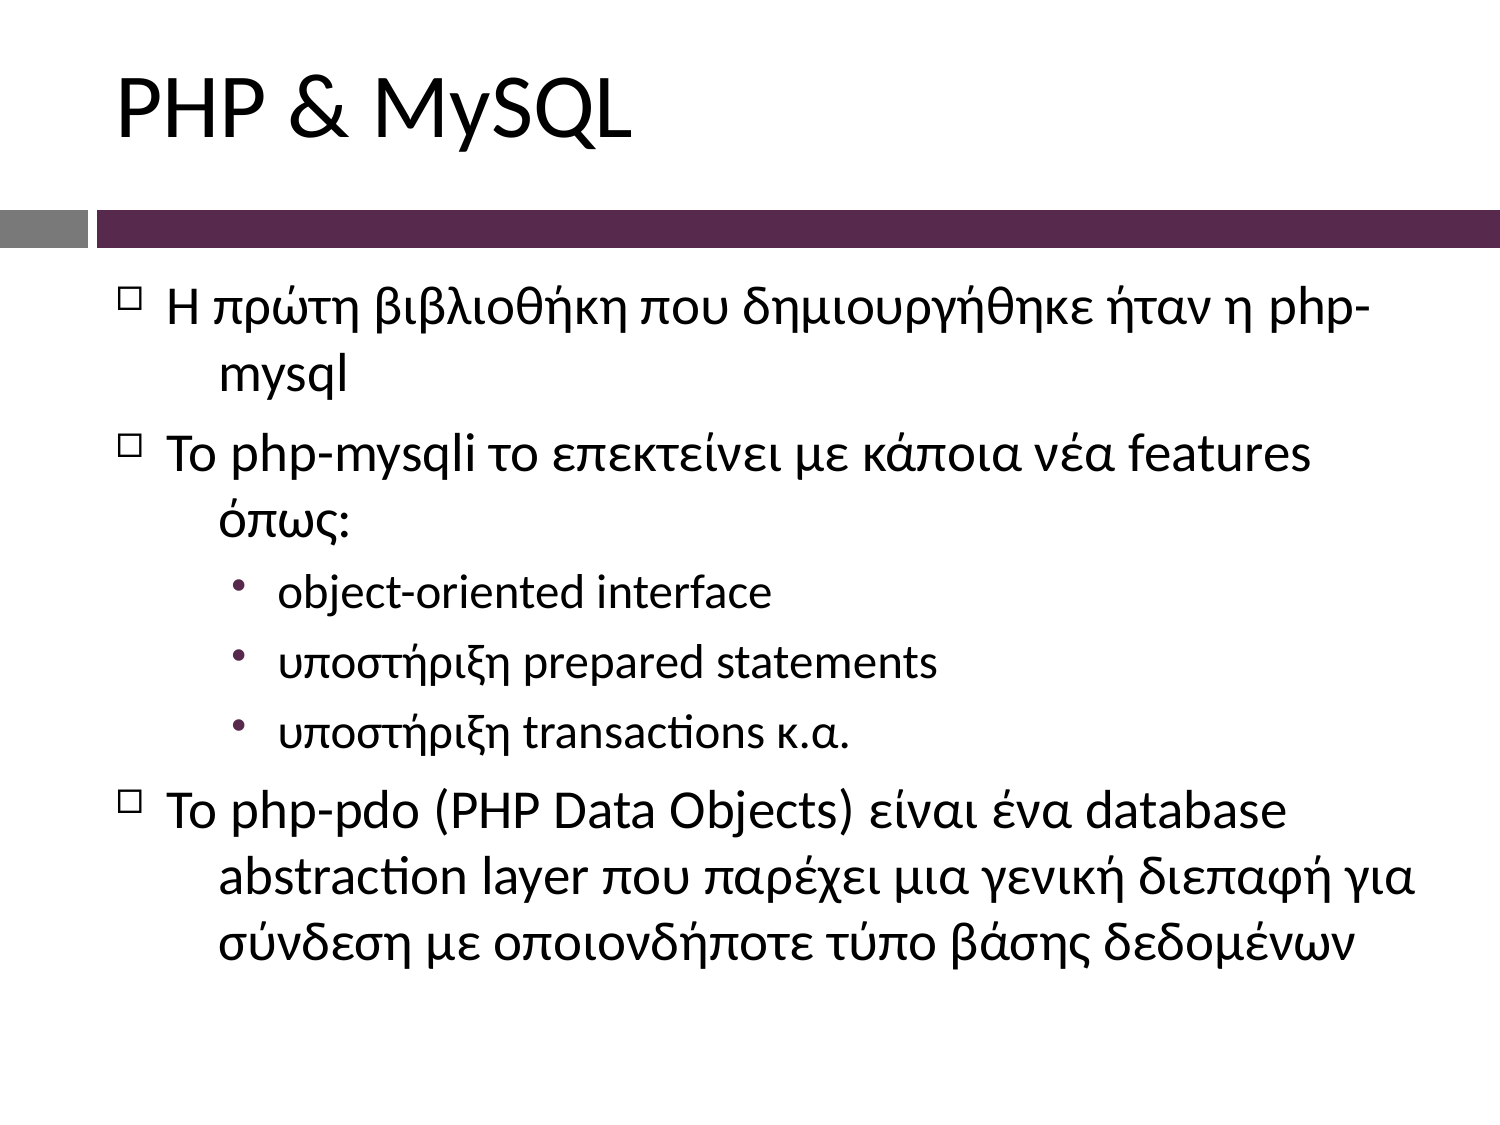

# PHP & MySQL
Η πρώτη βιβλιοθήκη που δημιουργήθηκε ήταν η php-mysql
Το php-mysqli το επεκτείνει με κάποια νέα features όπως:
object-oriented interface
υποστήριξη prepared statements
υποστήριξη transactions κ.α.
Το php-pdo (PHP Data Objects) είναι ένα database abstraction layer που παρέχει μια γενική διεπαφή για σύνδεση με οποιονδήποτε τύπο βάσης δεδομένων